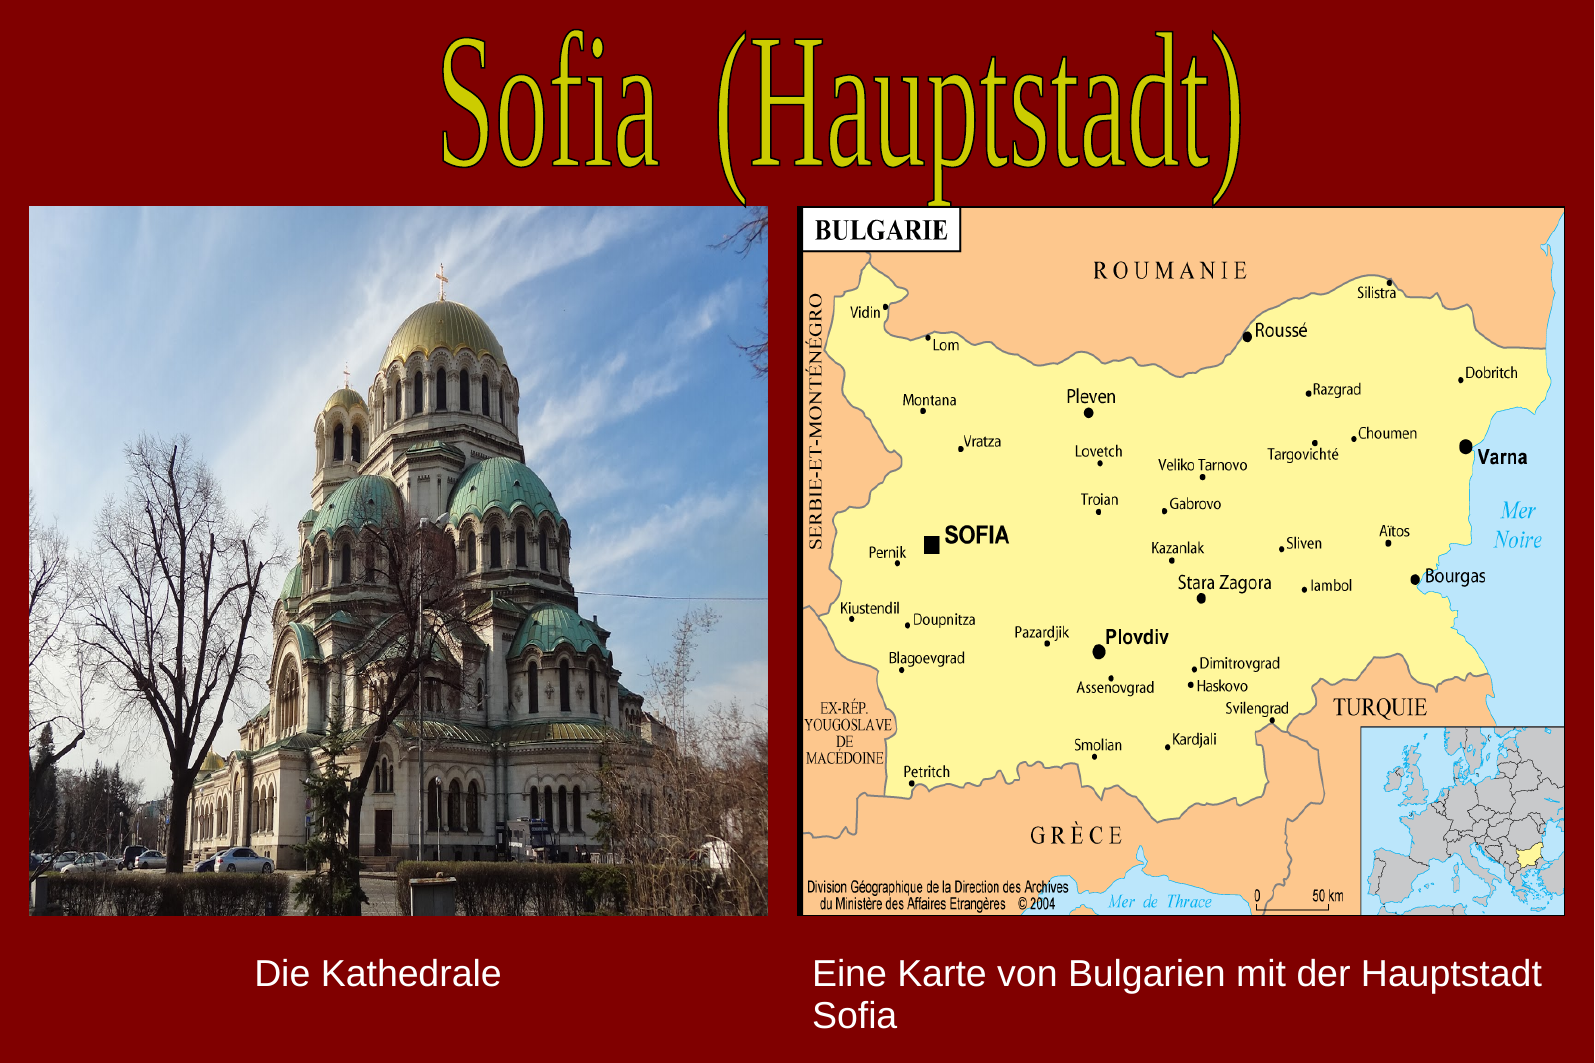

Sofia (Hauptstadt)
 Die Kathedrale
Eine Karte von Bulgarien mit der Hauptstadt Sofia